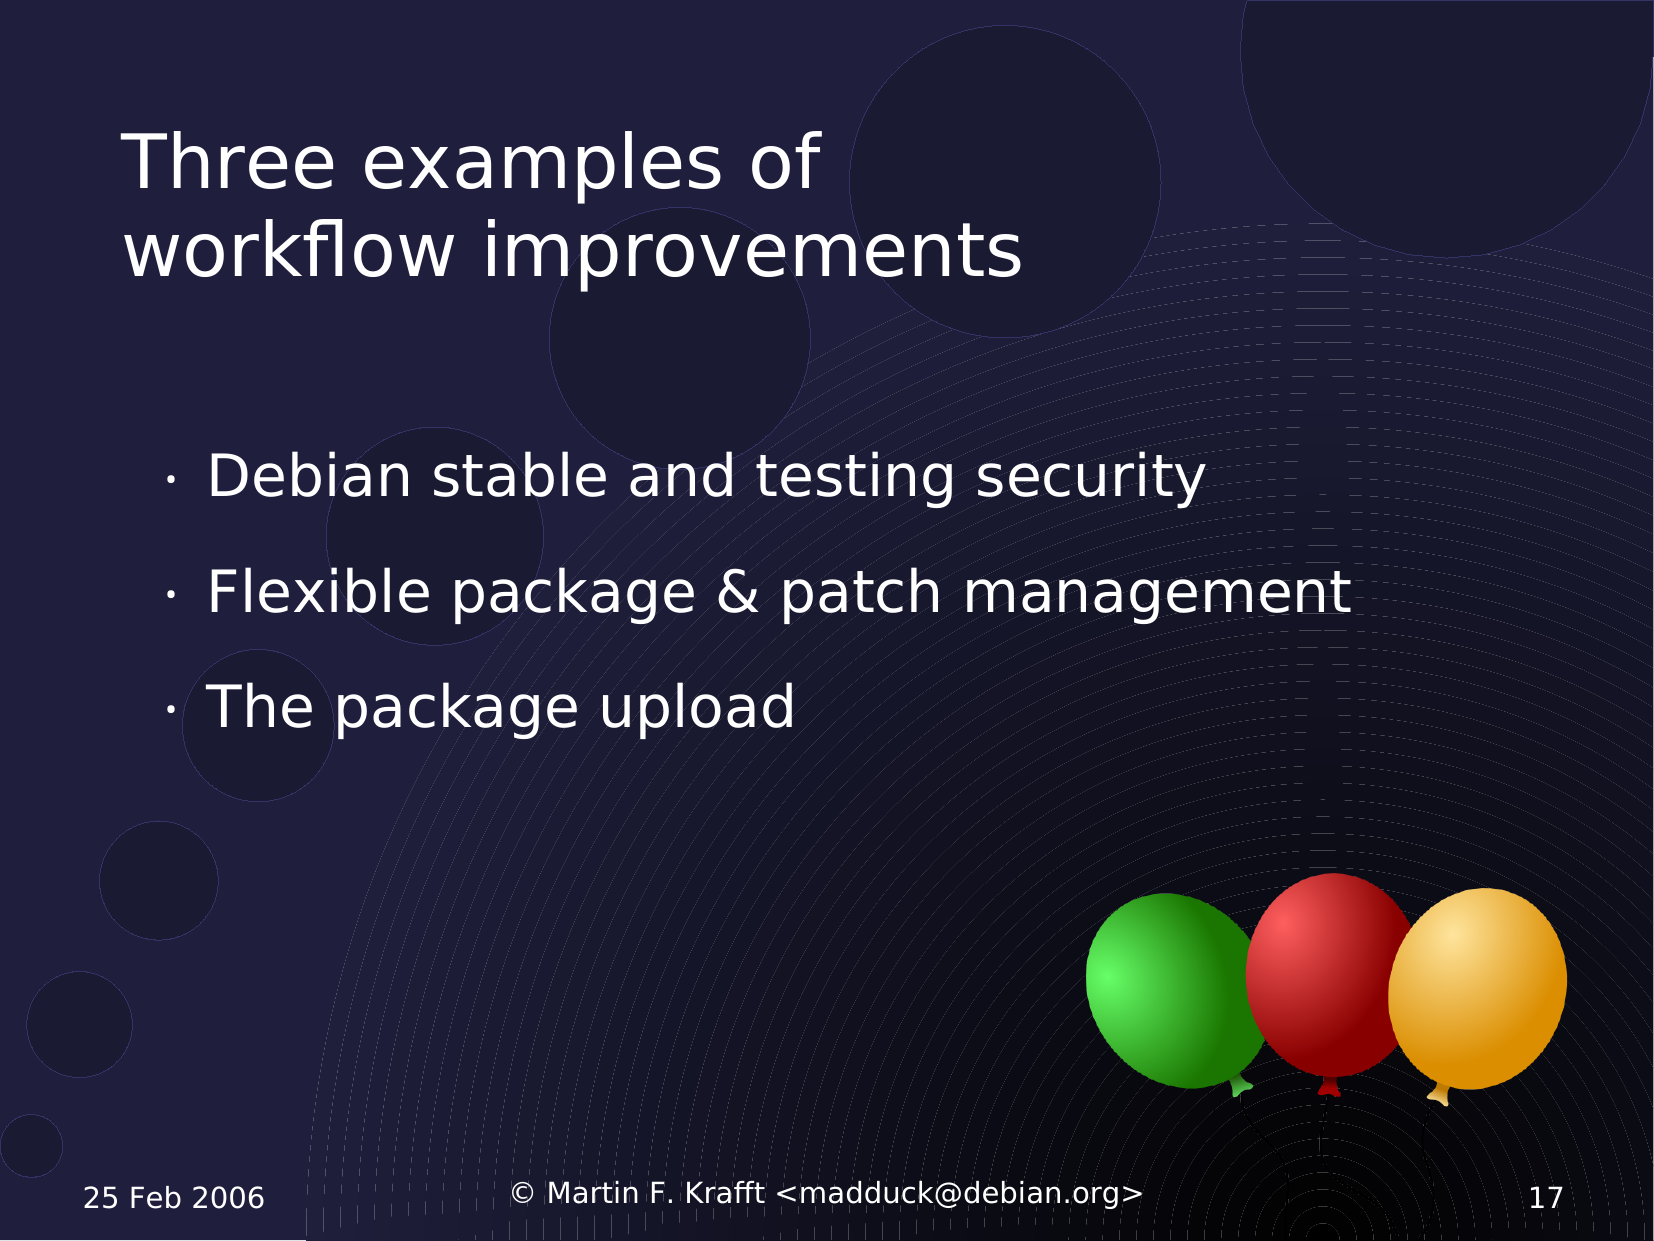

# Three examples of workflow improvements
Debian stable and testing security
Flexible package & patch management
The package upload
© Martin F. Krafft <madduck@debian.org>
25 Feb 2006
17